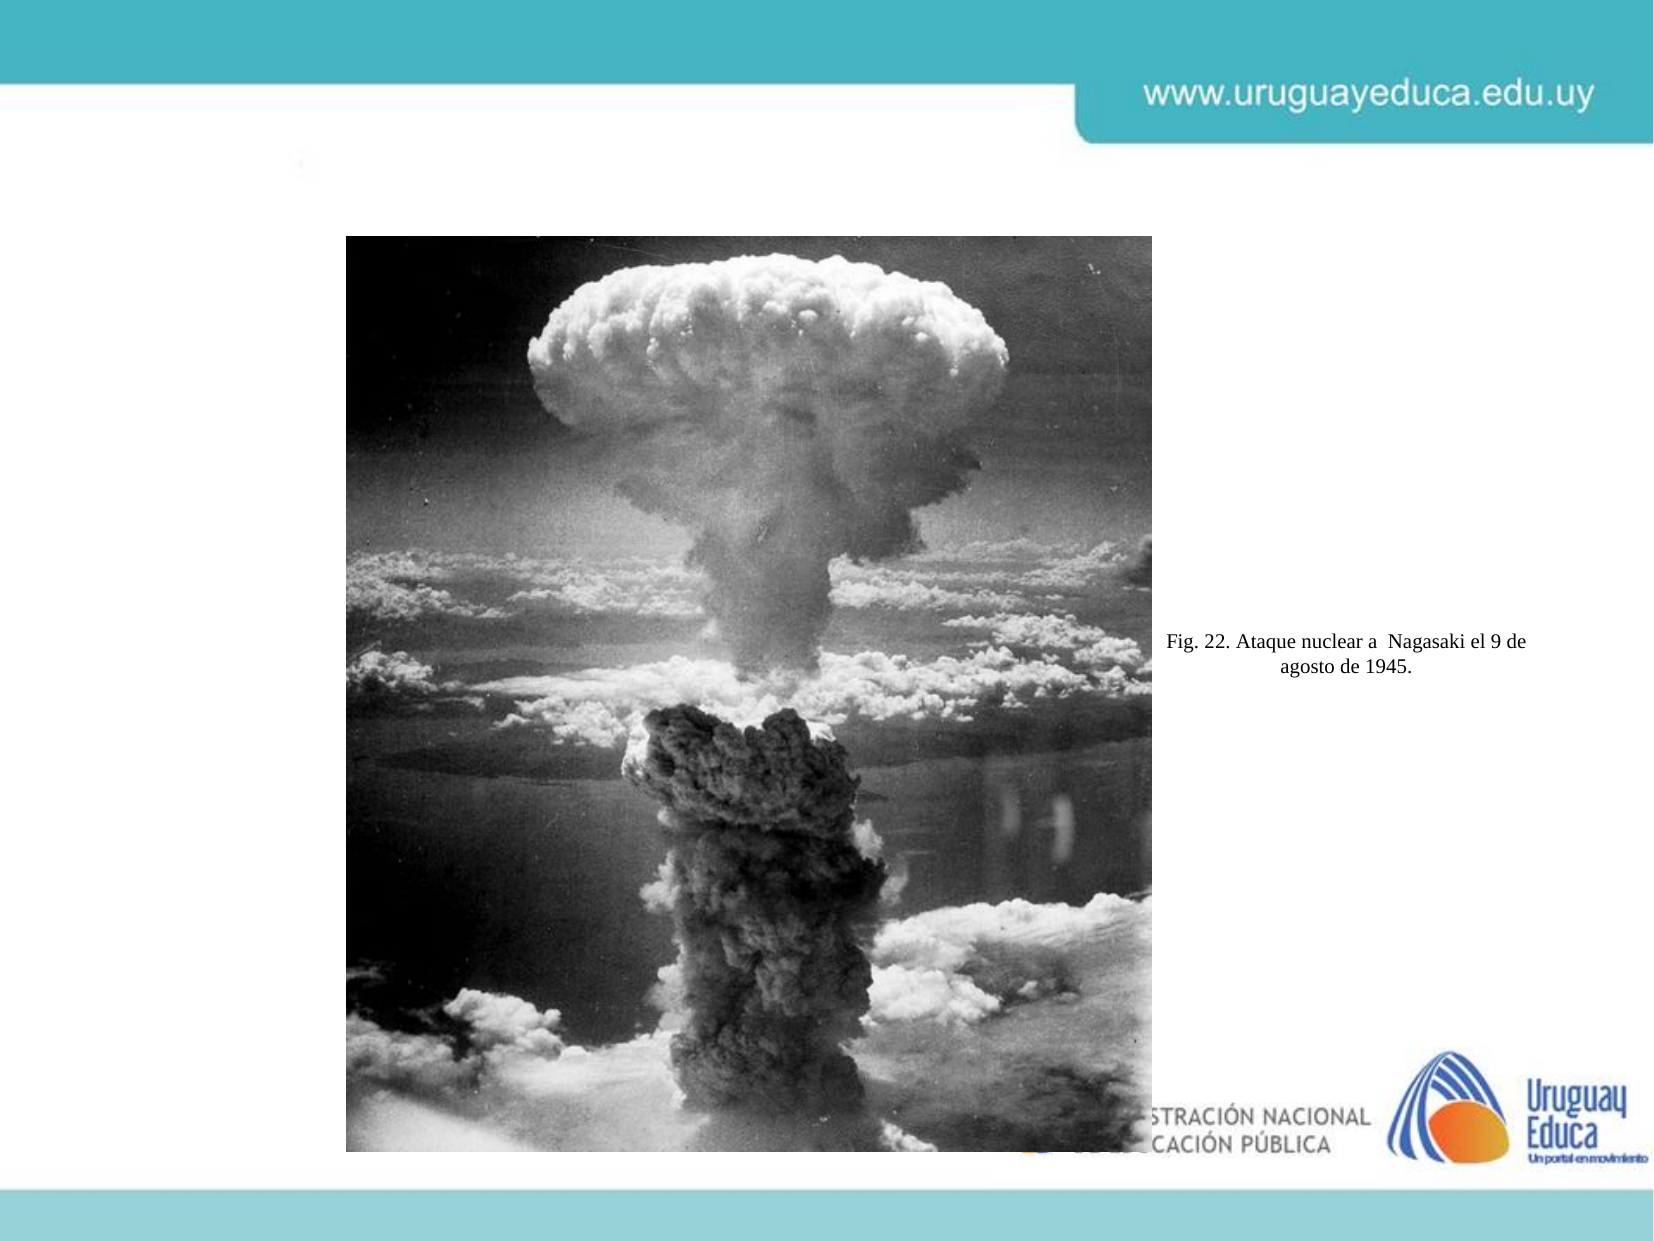

#
Fig. 22. Ataque nuclear a Nagasaki el 9 de agosto de 1945.